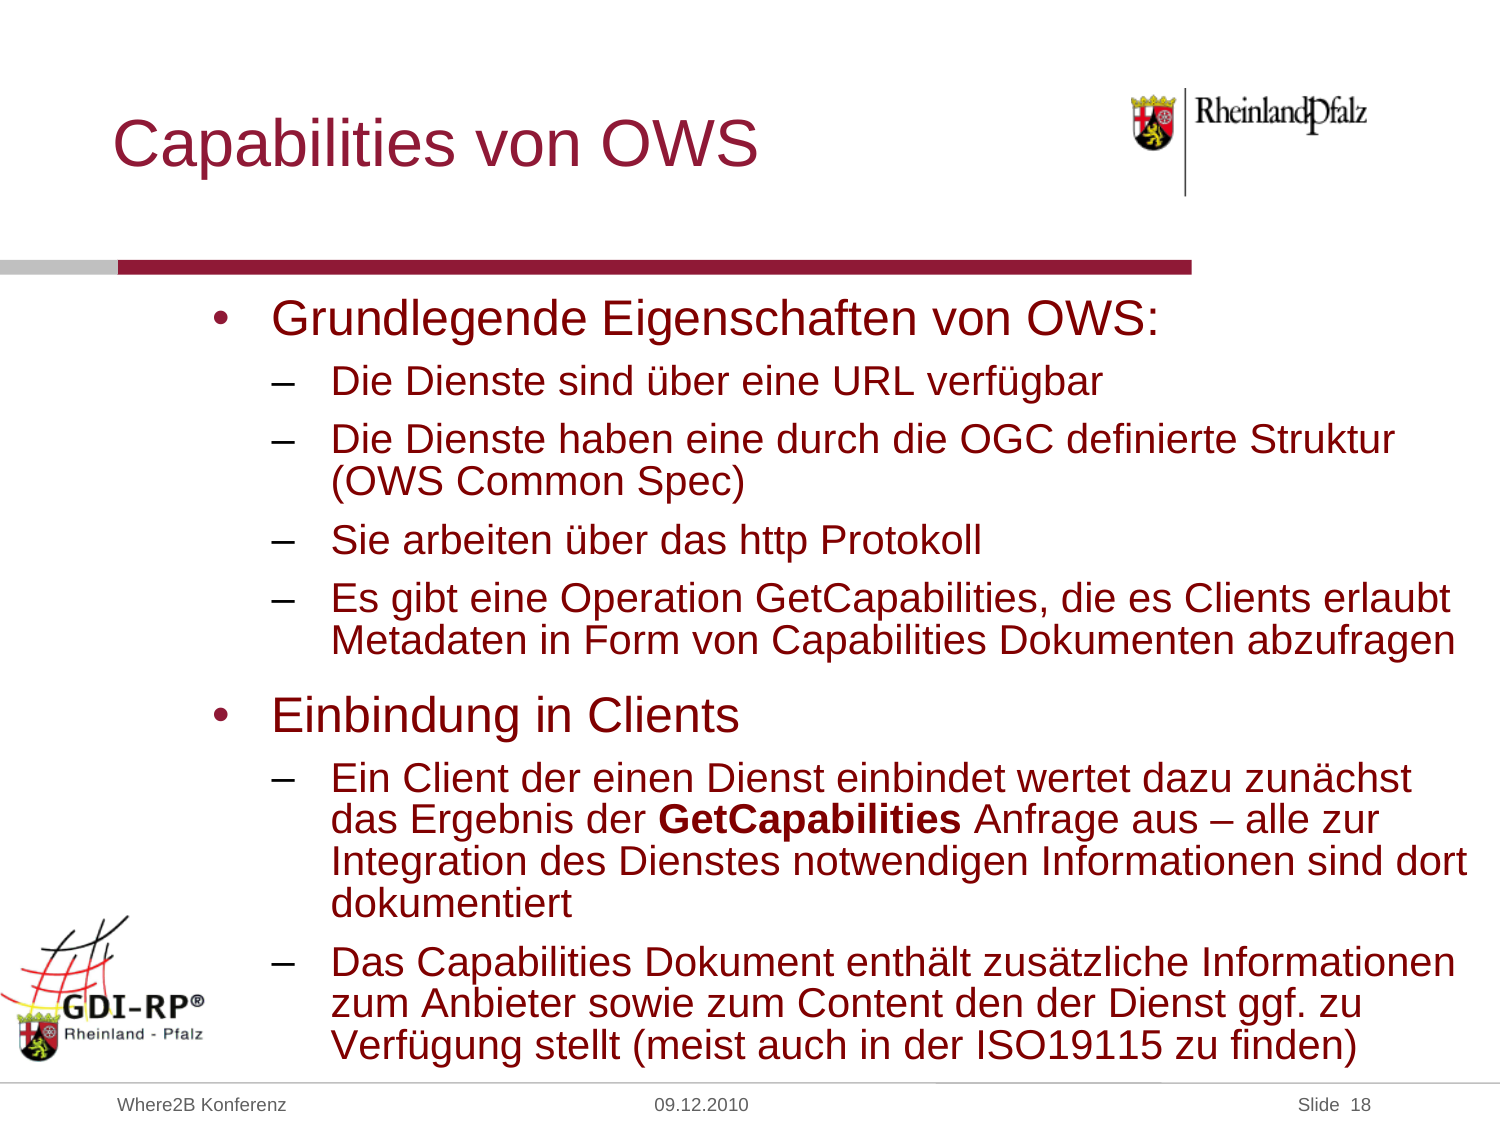

# Capabilities von OWS
Grundlegende Eigenschaften von OWS:
Die Dienste sind über eine URL verfügbar
Die Dienste haben eine durch die OGC definierte Struktur (OWS Common Spec)
Sie arbeiten über das http Protokoll
Es gibt eine Operation GetCapabilities, die es Clients erlaubt Metadaten in Form von Capabilities Dokumenten abzufragen
Einbindung in Clients
Ein Client der einen Dienst einbindet wertet dazu zunächst das Ergebnis der GetCapabilities Anfrage aus – alle zur Integration des Dienstes notwendigen Informationen sind dort dokumentiert
Das Capabilities Dokument enthält zusätzliche Informationen zum Anbieter sowie zum Content den der Dienst ggf. zu Verfügung stellt (meist auch in der ISO19115 zu finden)